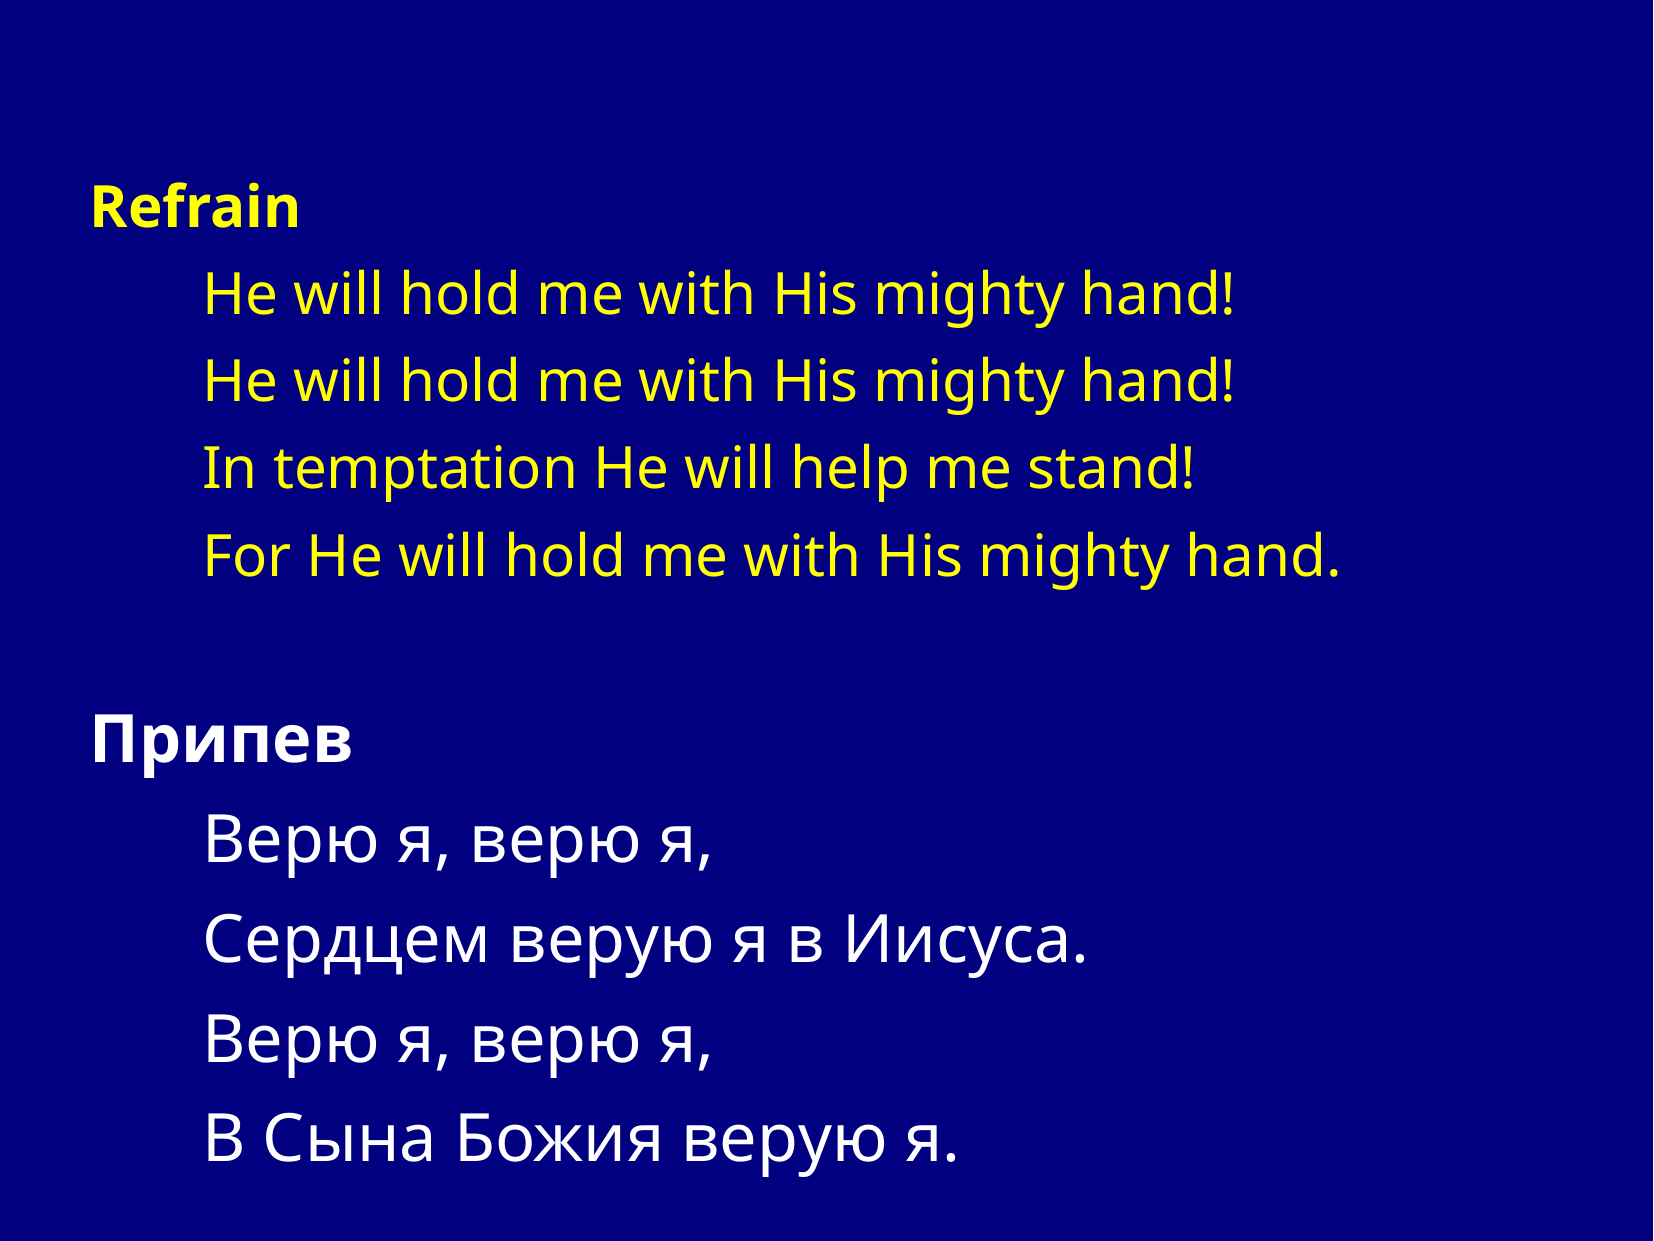

Refrain
	He will hold me with His mighty hand!
	He will hold me with His mighty hand!
	In temptation He will help me stand!
	For He will hold me with His mighty hand.
Припев
	Верю я, верю я,
	Сердцем верую я в Иисуса.
	Верю я, верю я,
	В Сына Божия верую я.